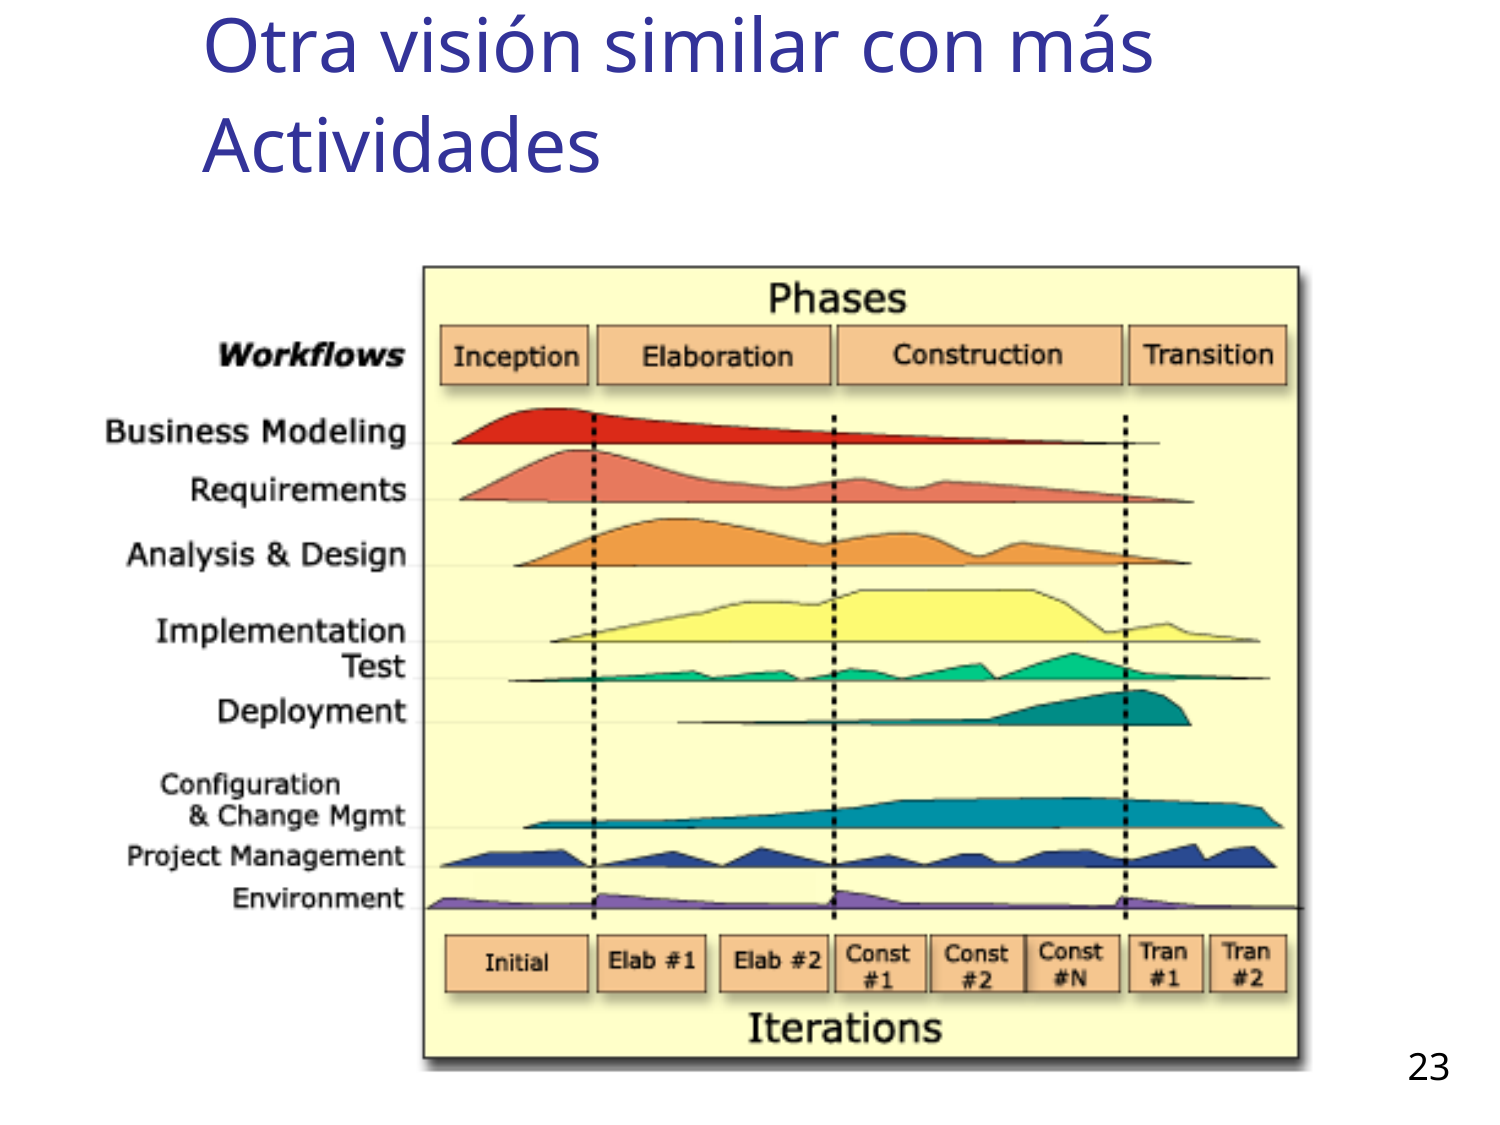

# Otra visión similar con más Actividades
ELO329: Diseño y Programación Orientadas a Objetos
23